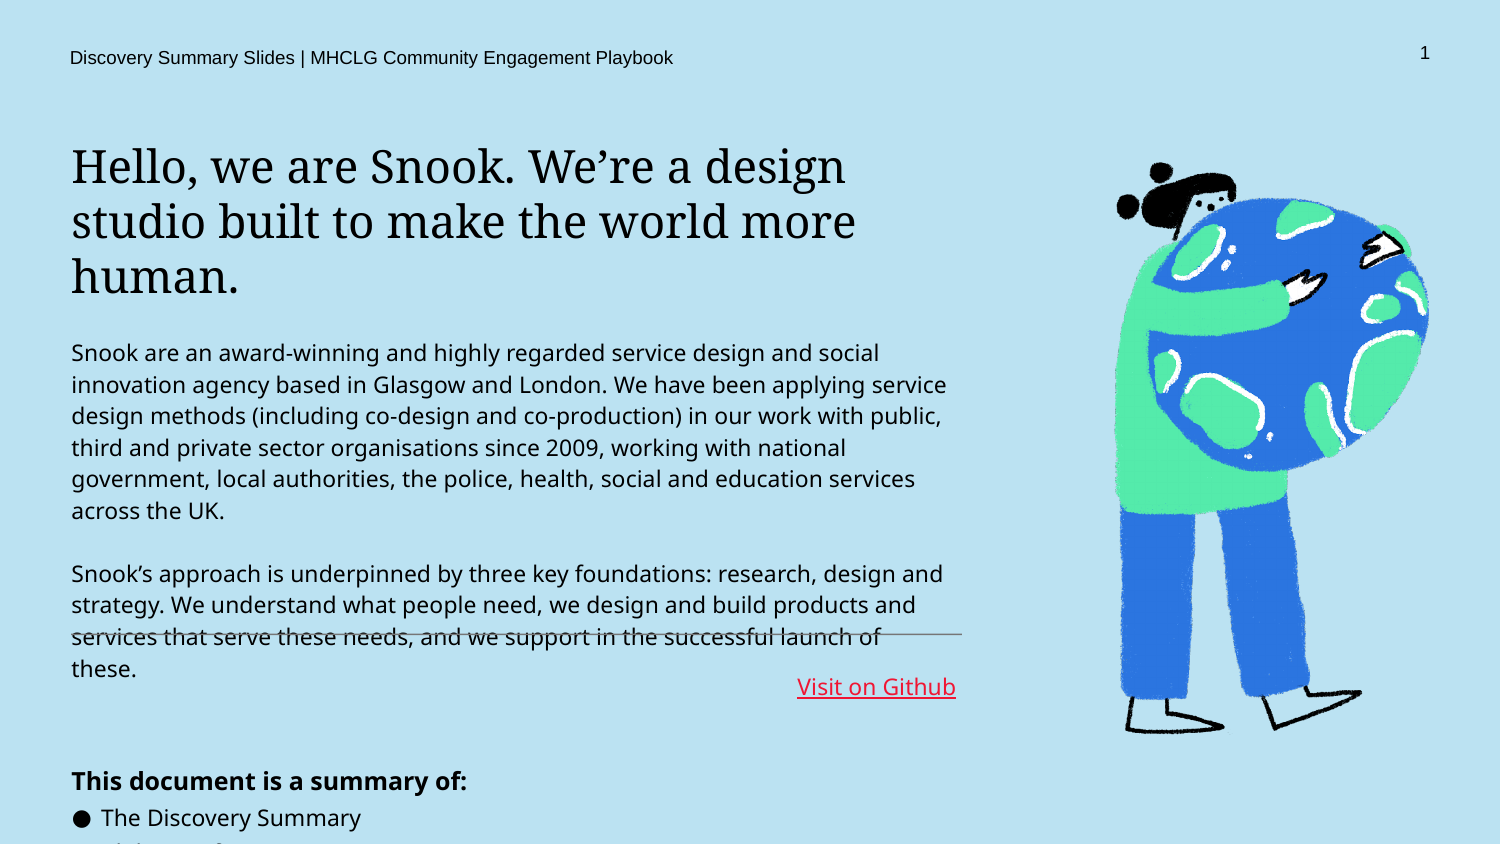

1
Discovery Summary Slides | MHCLG Community Engagement Playbook
Hello, we are Snook. We’re a design studio built to make the world more human.
Snook are an award-winning and highly regarded service design and social innovation agency based in Glasgow and London. We have been applying service design methods (including co-design and co-production) in our work with public, third and private sector organisations since 2009, working with national government, local authorities, the police, health, social and education services across the UK.
Snook’s approach is underpinned by three key foundations: research, design and strategy. We understand what people need, we design and build products and services that serve these needs, and we support in the successful launch of these.
This document is a summary of:
The Discovery Summary
Alpha Brief
Visit on Github